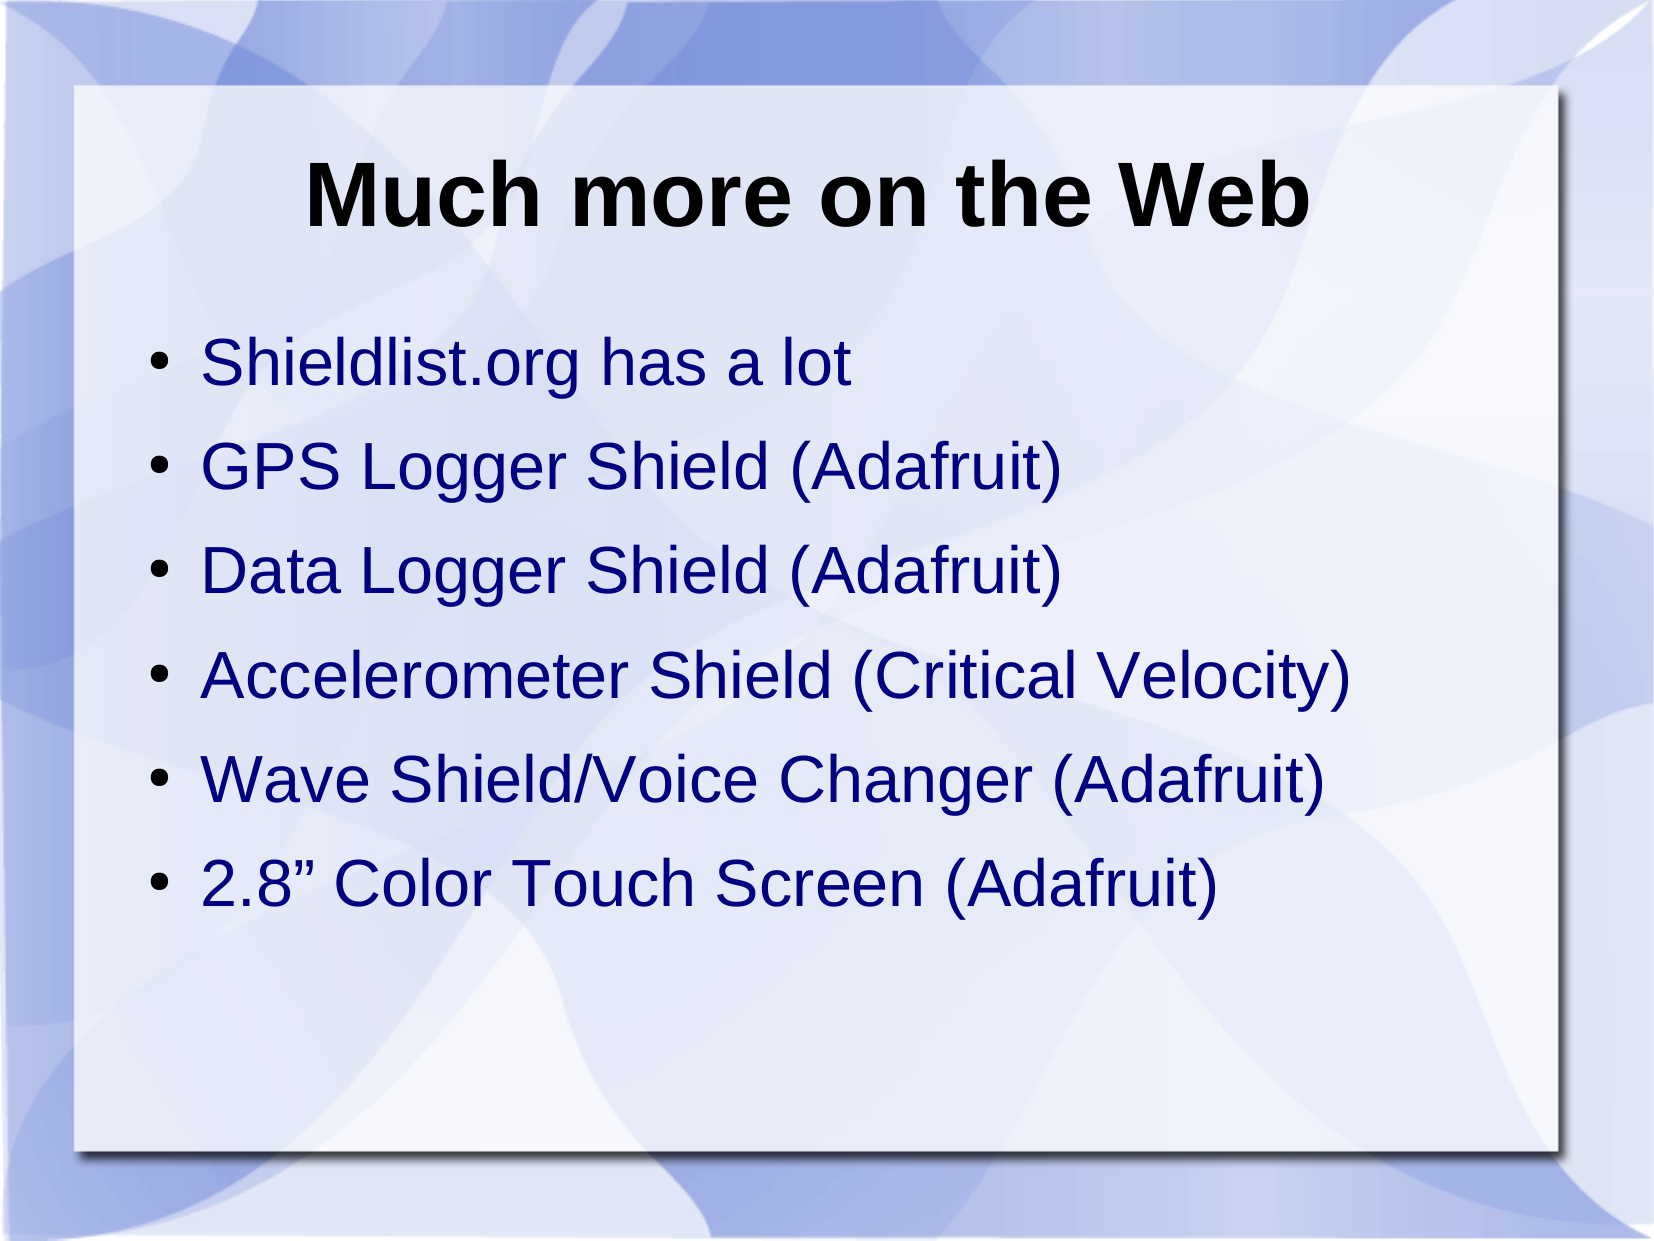

# Much more on the Web
Shieldlist.org has a lot
GPS Logger Shield (Adafruit)
Data Logger Shield (Adafruit)
Accelerometer Shield (Critical Velocity)
Wave Shield/Voice Changer (Adafruit)
2.8” Color Touch Screen (Adafruit)